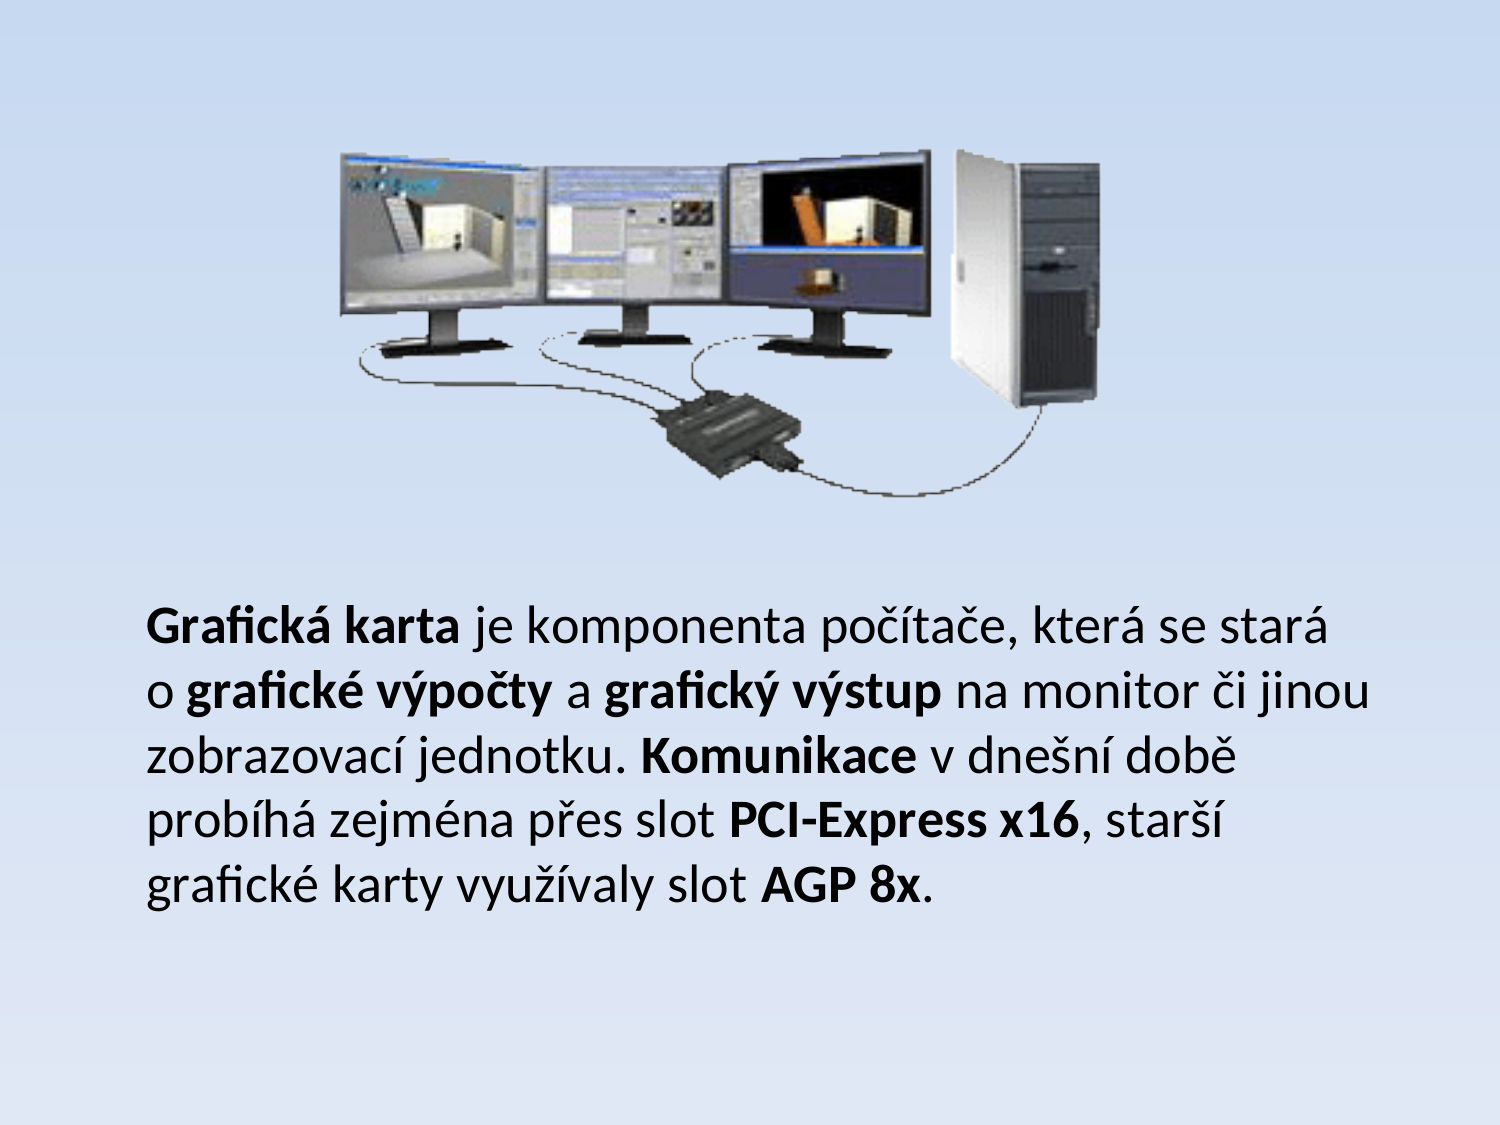

# Grafická karta je komponenta počítače, která se stará o grafické výpočty a grafický výstup na monitor či jinou zobrazovací jednotku. Komunikace v dnešní době probíhá zejména přes slot PCI-Express x16, starší grafické karty využívaly slot AGP 8x.